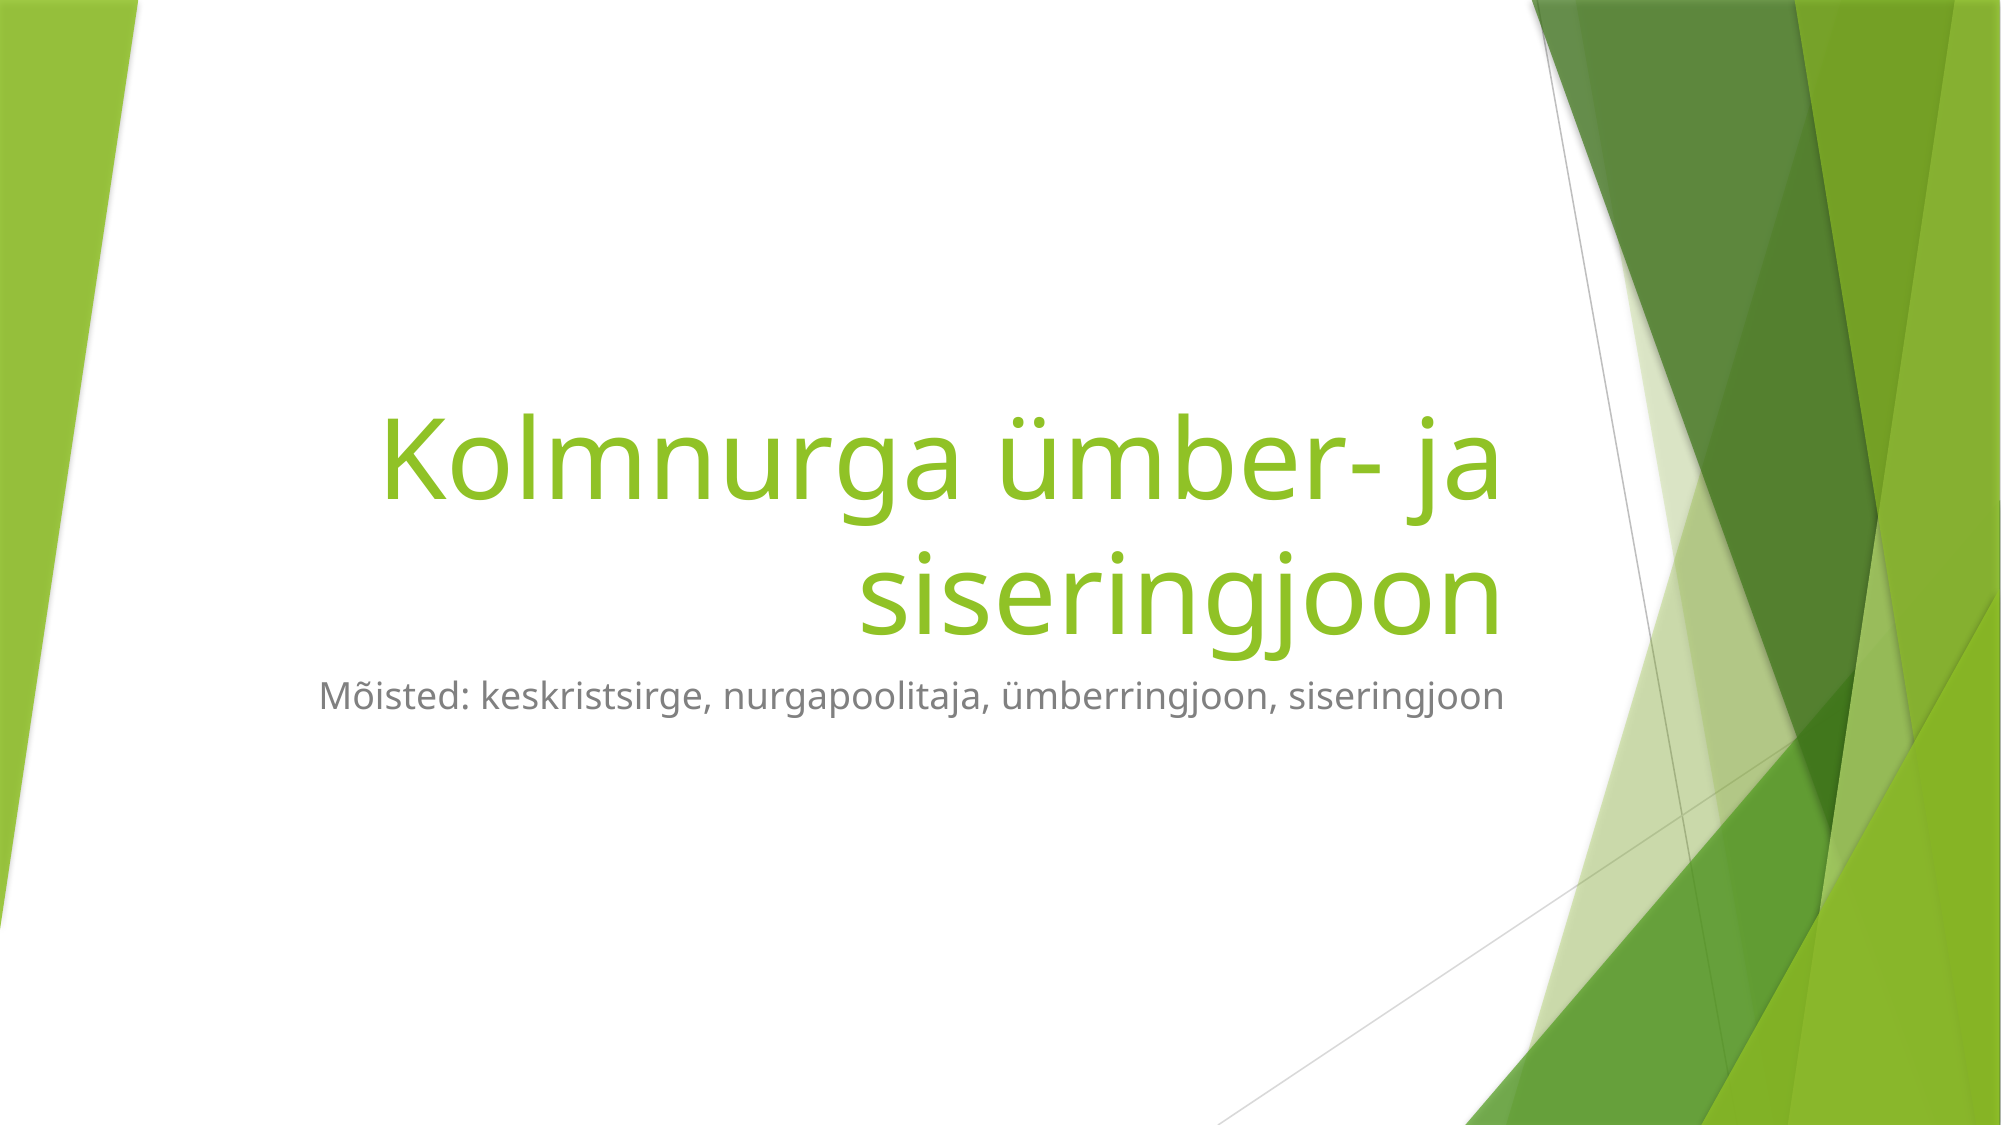

# Kolmnurga ümber- ja siseringjoon
Mõisted: keskristsirge, nurgapoolitaja, ümberringjoon, siseringjoon